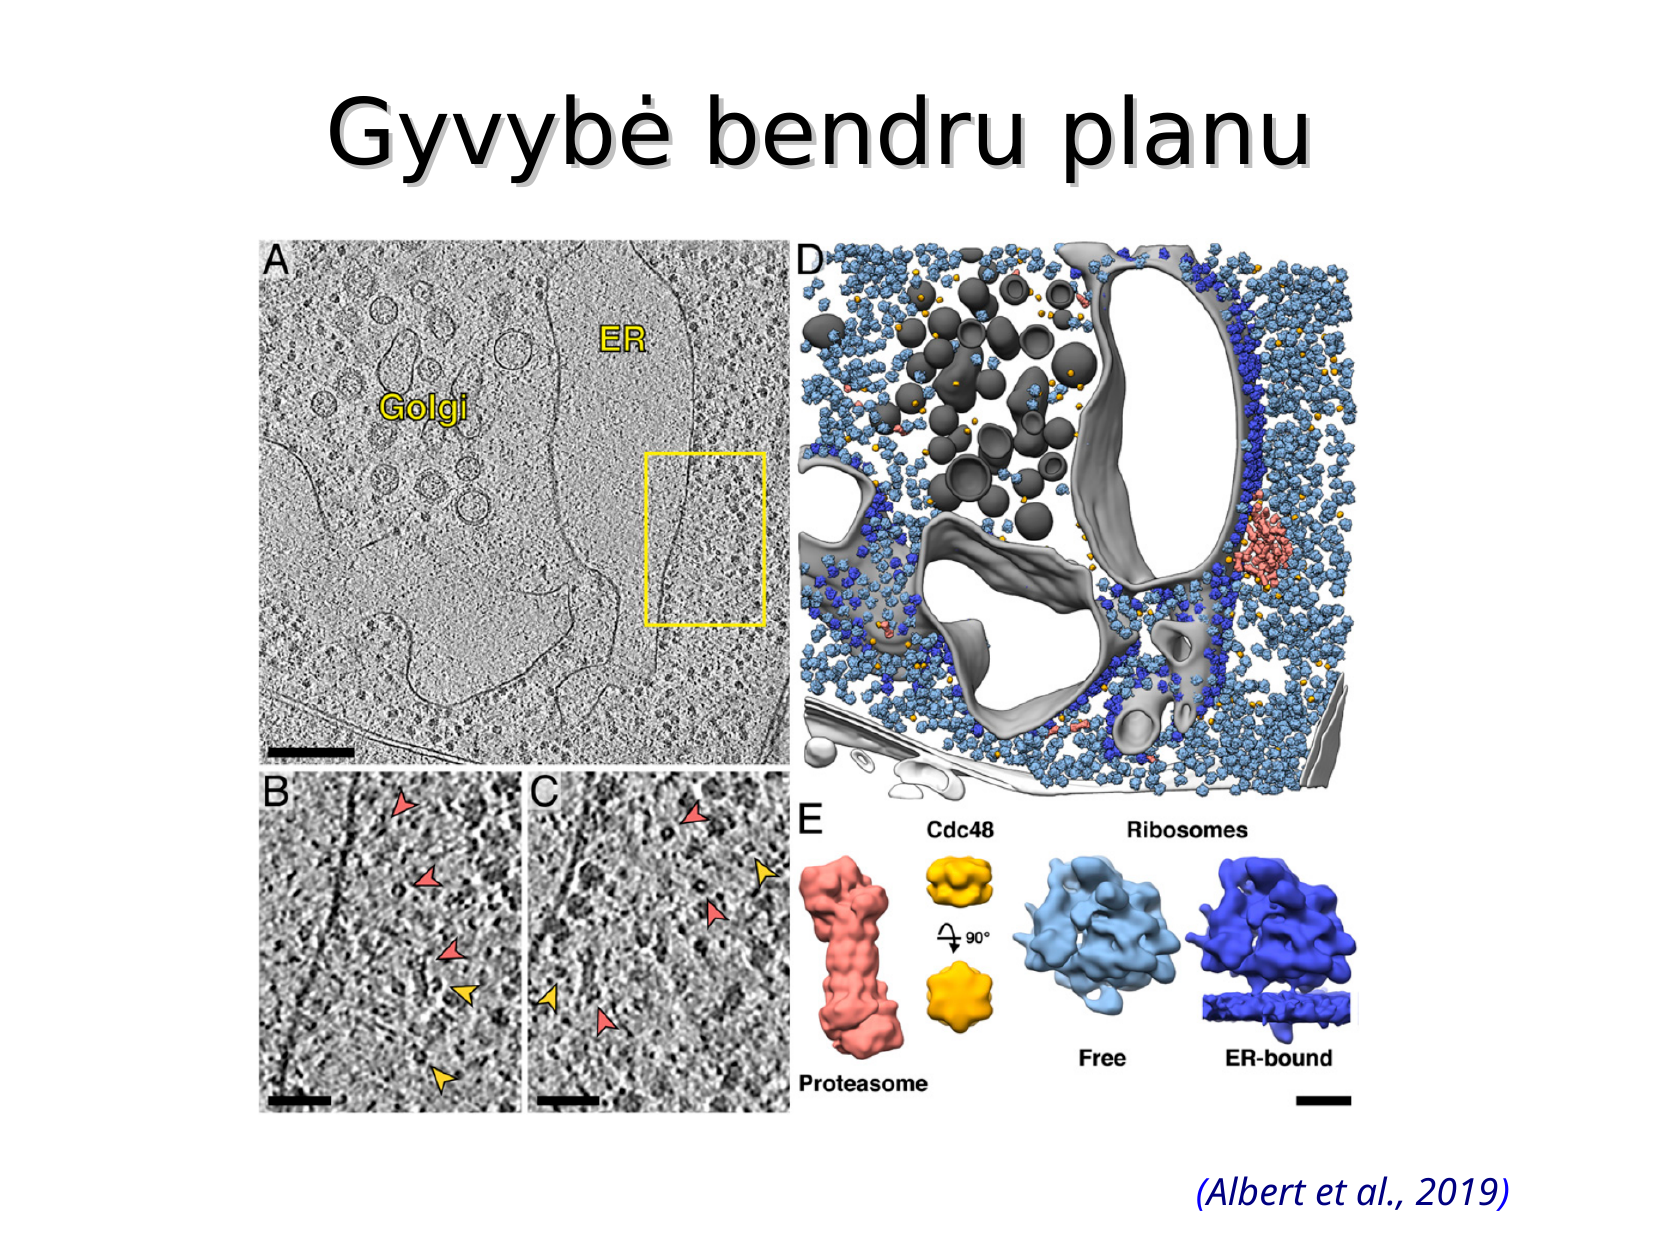

# Gyvybė bendru planu
(Albert et al., 2019)